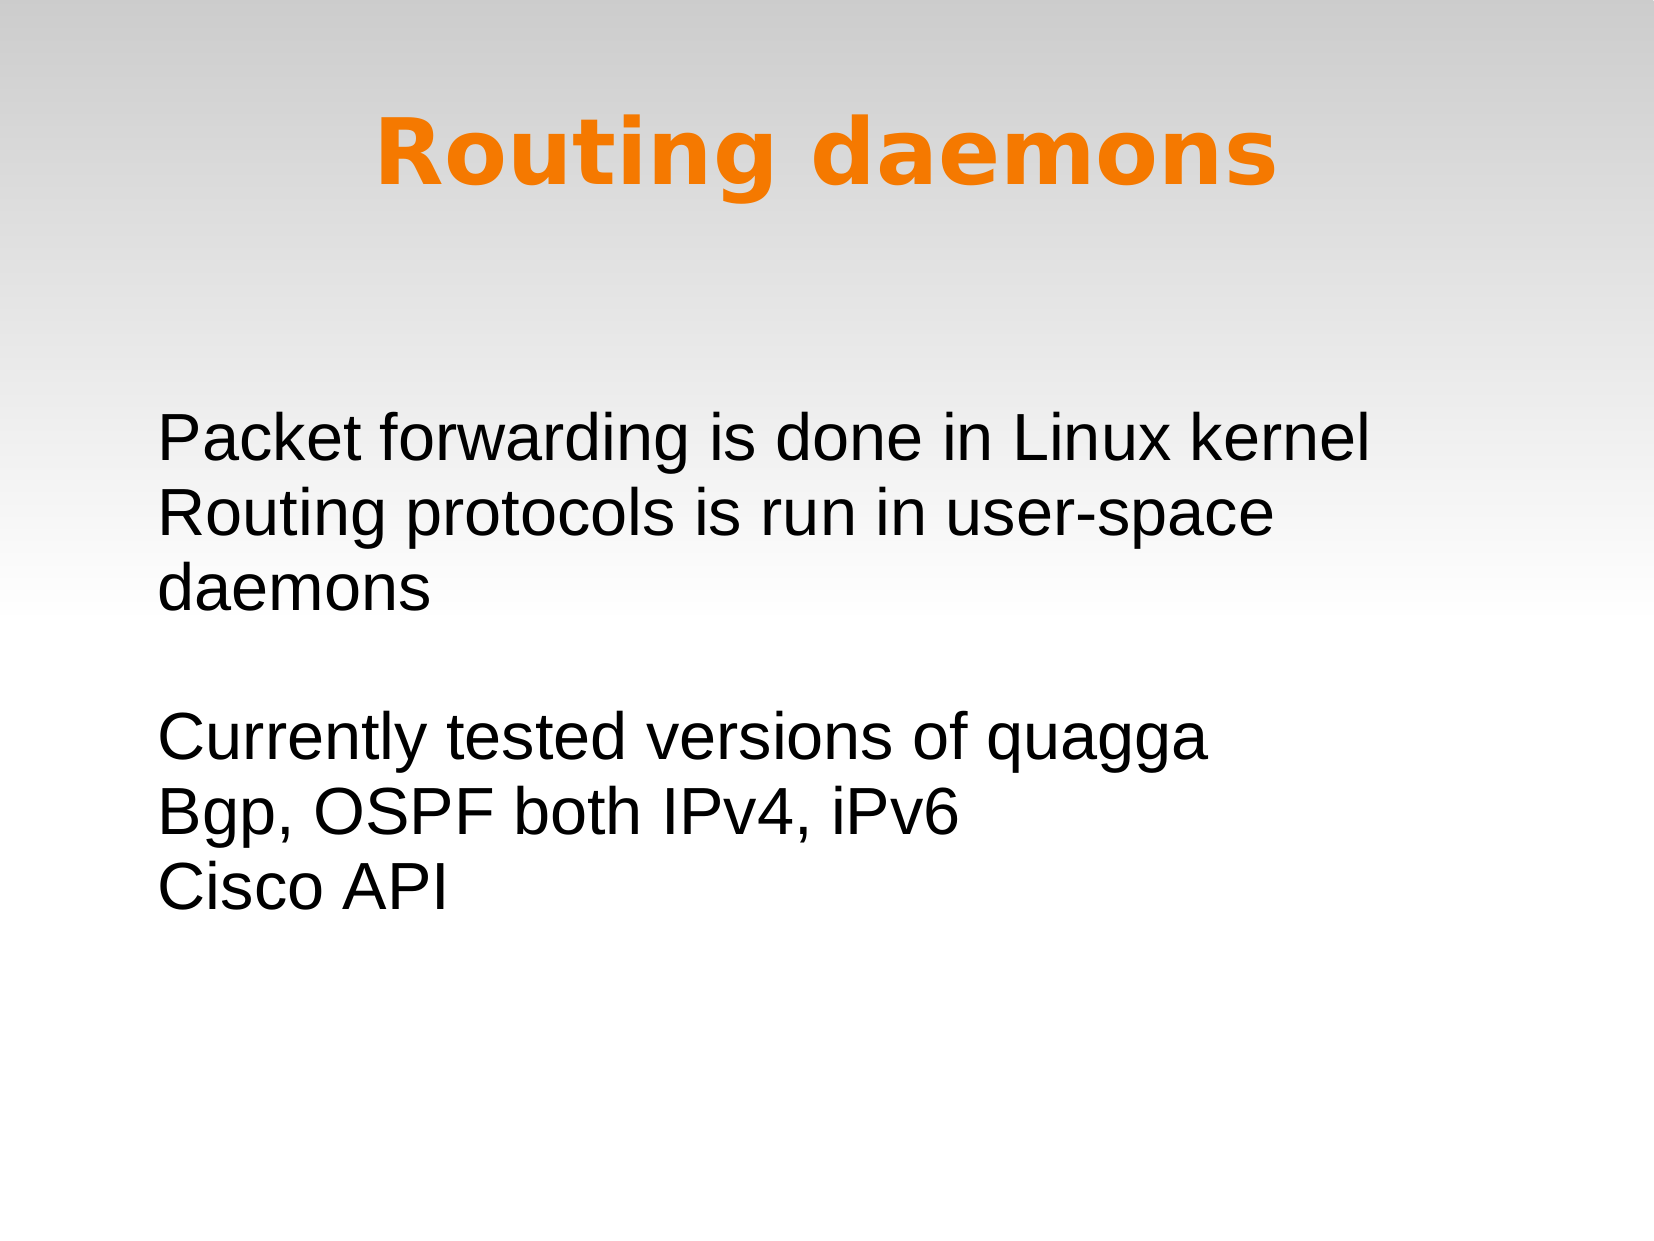

# Routing daemons
	Packet forwarding is done in Linux kernel
	Routing protocols is run in user-space
 	daemons
	Currently tested versions of quagga
	Bgp, OSPF both IPv4, iPv6
	Cisco API